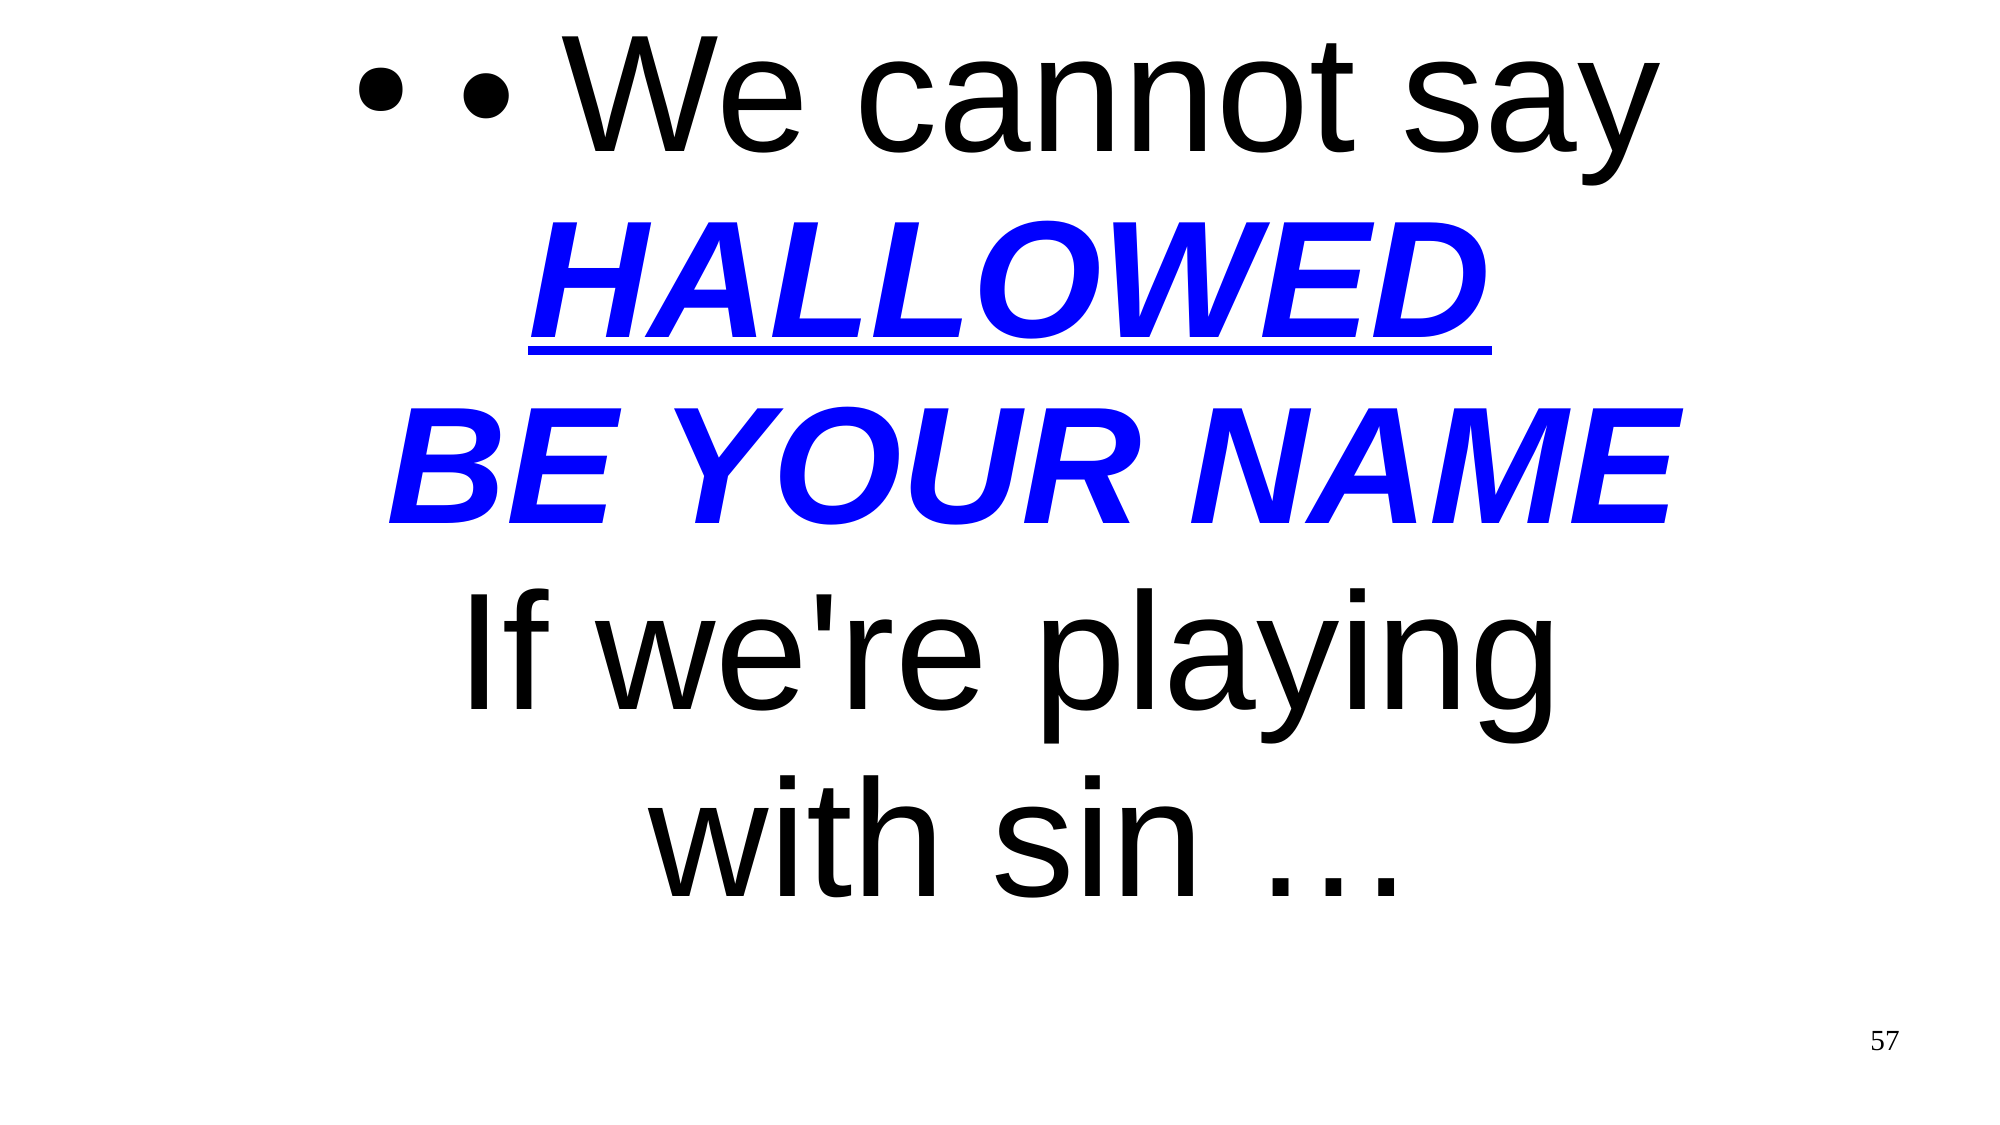

# • We cannot say HALLOWED BE YOUR NAME If we're playing with sin …
57